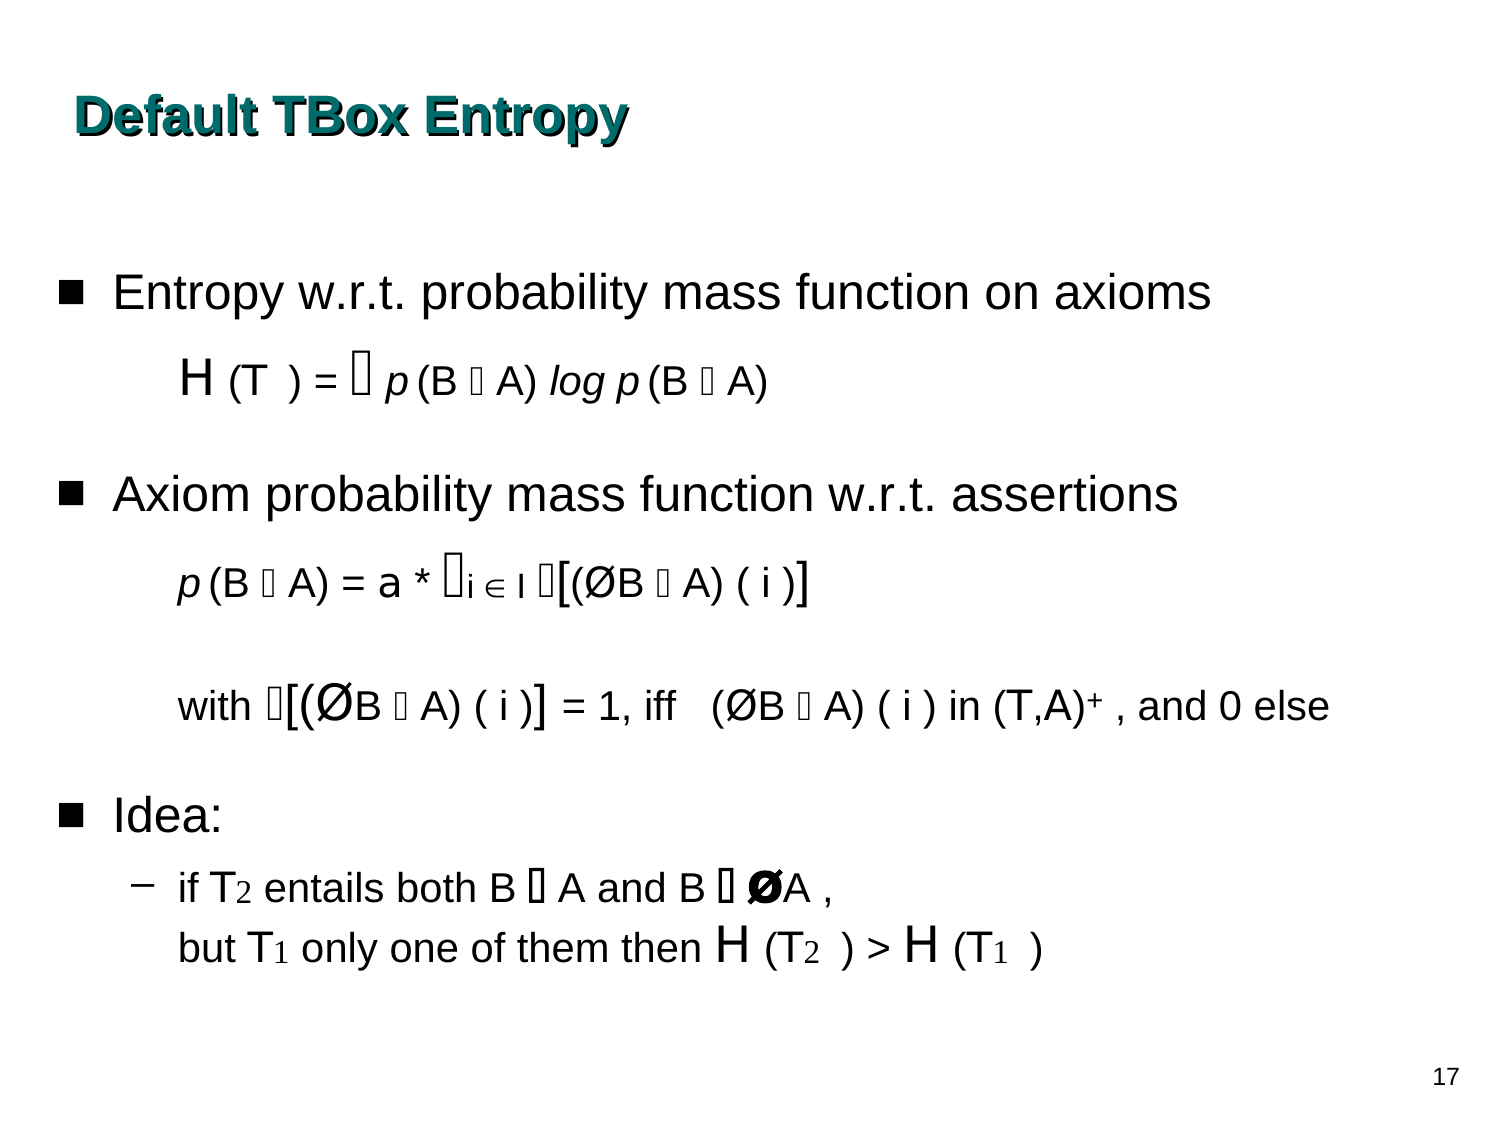

# Default TBox Entropy
Entropy w.r.t. probability mass function on axioms
H (T ) =  p (B  A) log p (B  A)
Axiom probability mass function w.r.t. assertions
p (B  A) = a * i ∈ I [(ØB  A) ( i )]
with [(ØB  A) ( i )] = 1, iff (ØB  A) ( i ) in (T,A)+ , and 0 else
Idea:
if T2 entails both B  A and B  ØA ,
but T1 only one of them then H (T2 ) > H (T1 )
17